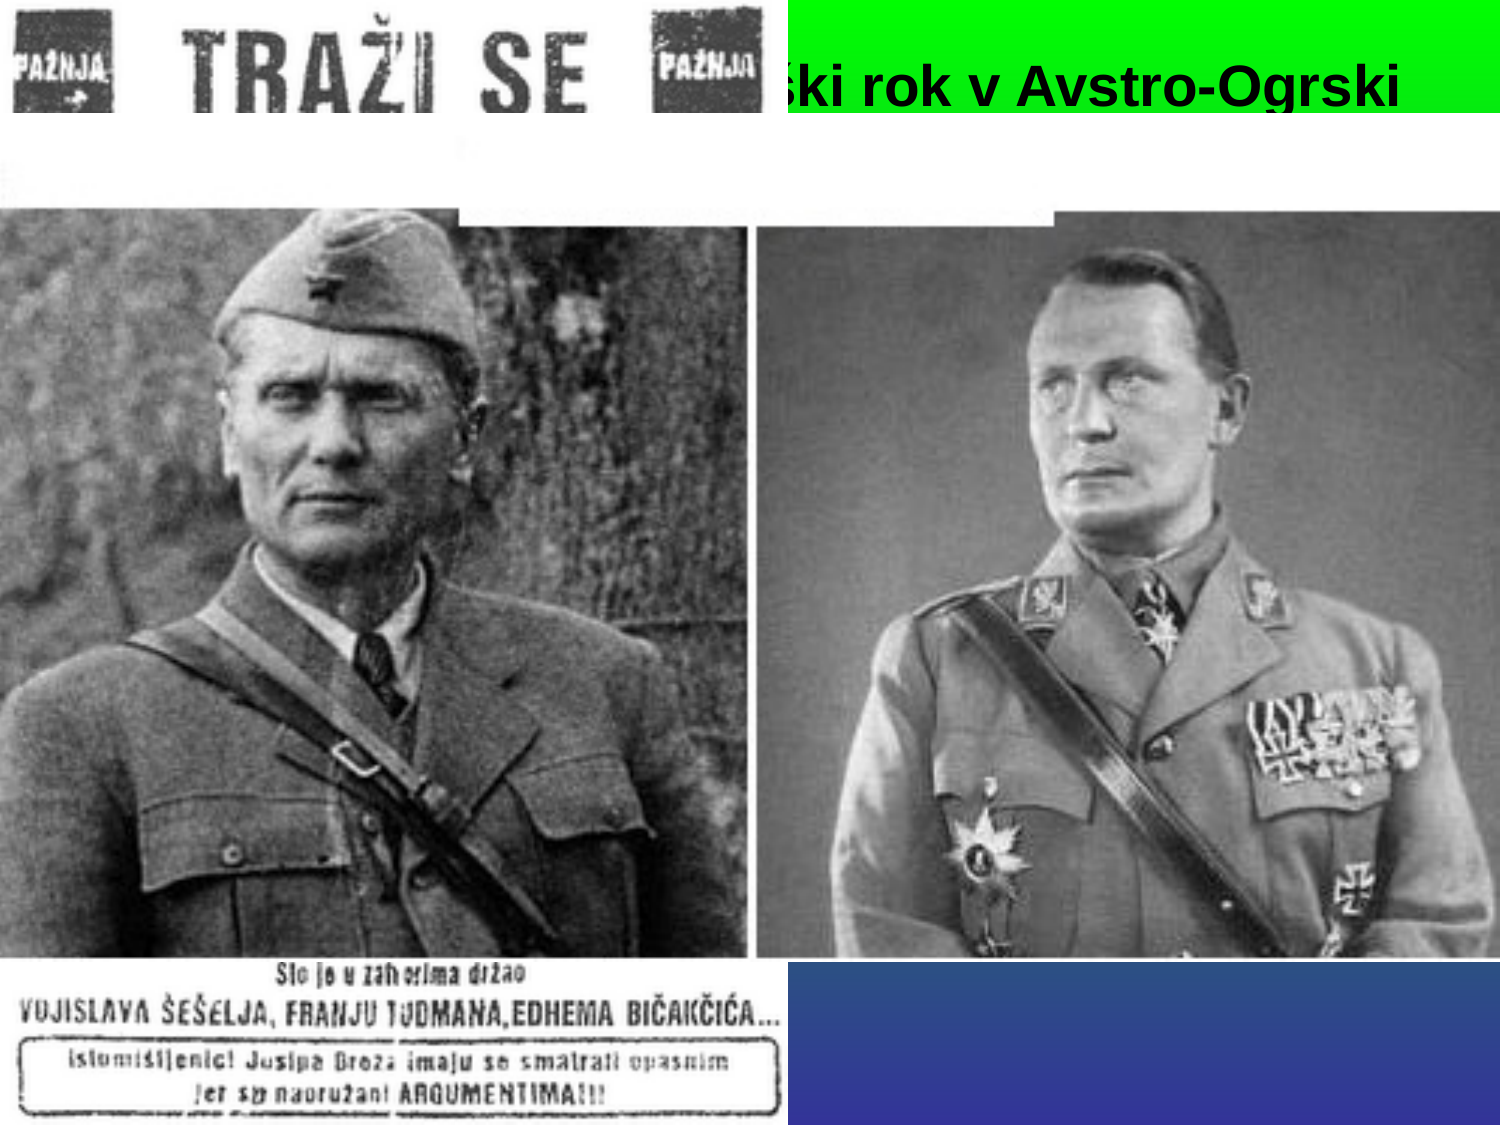

# Leta 1913 je služil vojaški rok v Avstro-Ogrski vojski na Dunaju in Zagrebu, kjer je četa 1914 končal podčastniško šolo s činom vodnika in s tem postal najmlajši vodnik v Avstro-Ogrski vojski. Ko je izbruhnila 1. Svetovna vojna leta 1914 je bil poslan na srbsko fronto, kjer je streljal na Srbe in v celem življenju zanikal da je sploh bil na Srbski fronti. Leta 1915 so ga premestili na rusko fronto, kjer je bil ranjen in ujet. Sodeloval je v boljševiških demonstracijah in se s tem izognil morebitnem ujetništvo. Med tem časom je za svojo politično usmerjenost sprejel leninizem in leta 1920 v Omsku postal član Ruske komunistične partije (boljševikov).